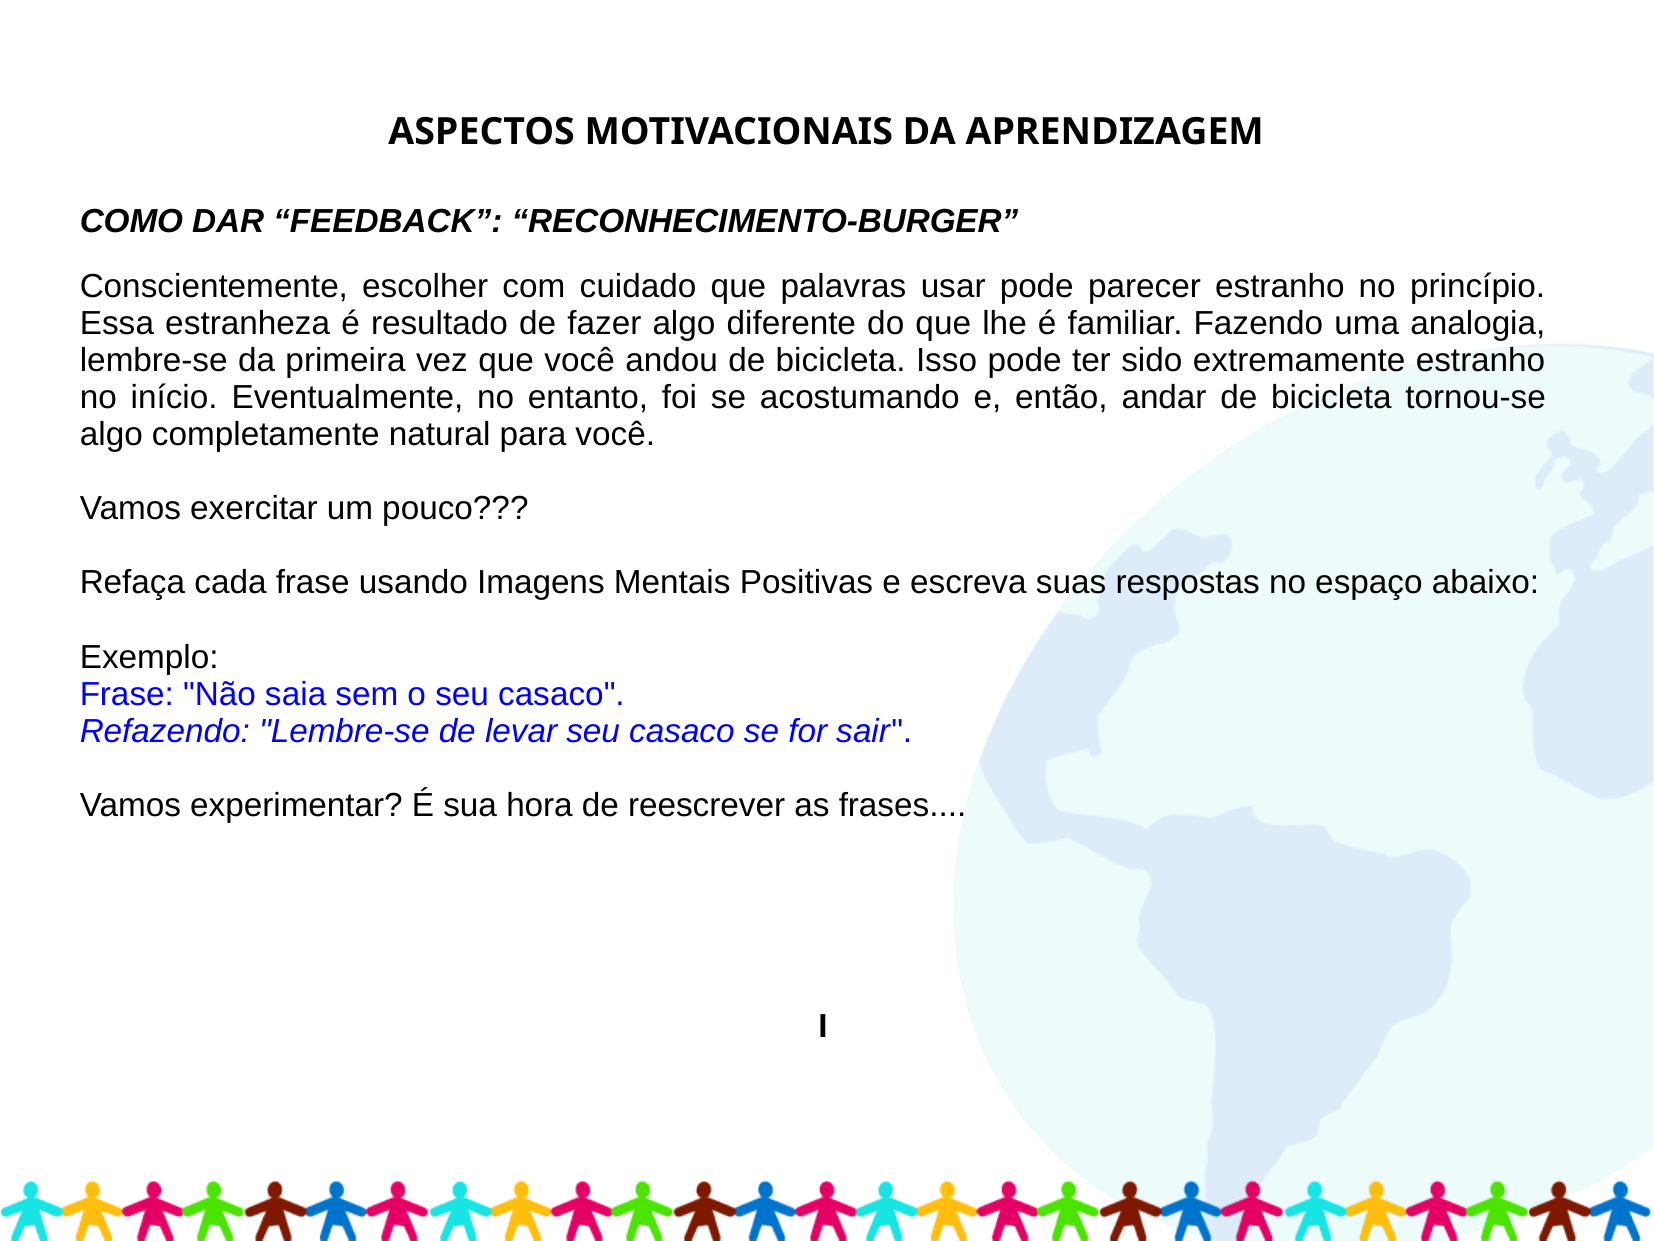

# ASPECTOS MOTIVACIONAIS DA APRENDIZAGEM
COMO DAR “FEEDBACK”: “RECONHECIMENTO-BURGER”
Conscientemente, escolher com cuidado que palavras usar pode parecer estranho no princípio. Essa es­tranheza é resultado de fazer algo diferente do que lhe é familiar. Fazendo uma analogia, lembre-se da primeira vez que você andou de bicicleta. Isso pode ter sido extremamente estranho no início. Eventual­mente, no entanto, foi se acostumando e, então, andar de bicicleta tornou-se algo completa­mente natural para você.
Vamos exercitar um pouco???
Refaça cada frase usando Imagens Mentais Positivas e escreva suas respostas no espaço abaixo:
Exemplo:
Frase: "Não saia sem o seu casaco".
Refazendo: "Lembre-se de levar seu casaco se for sair".
Vamos experimentar? É sua hora de reescrever as frases....
I